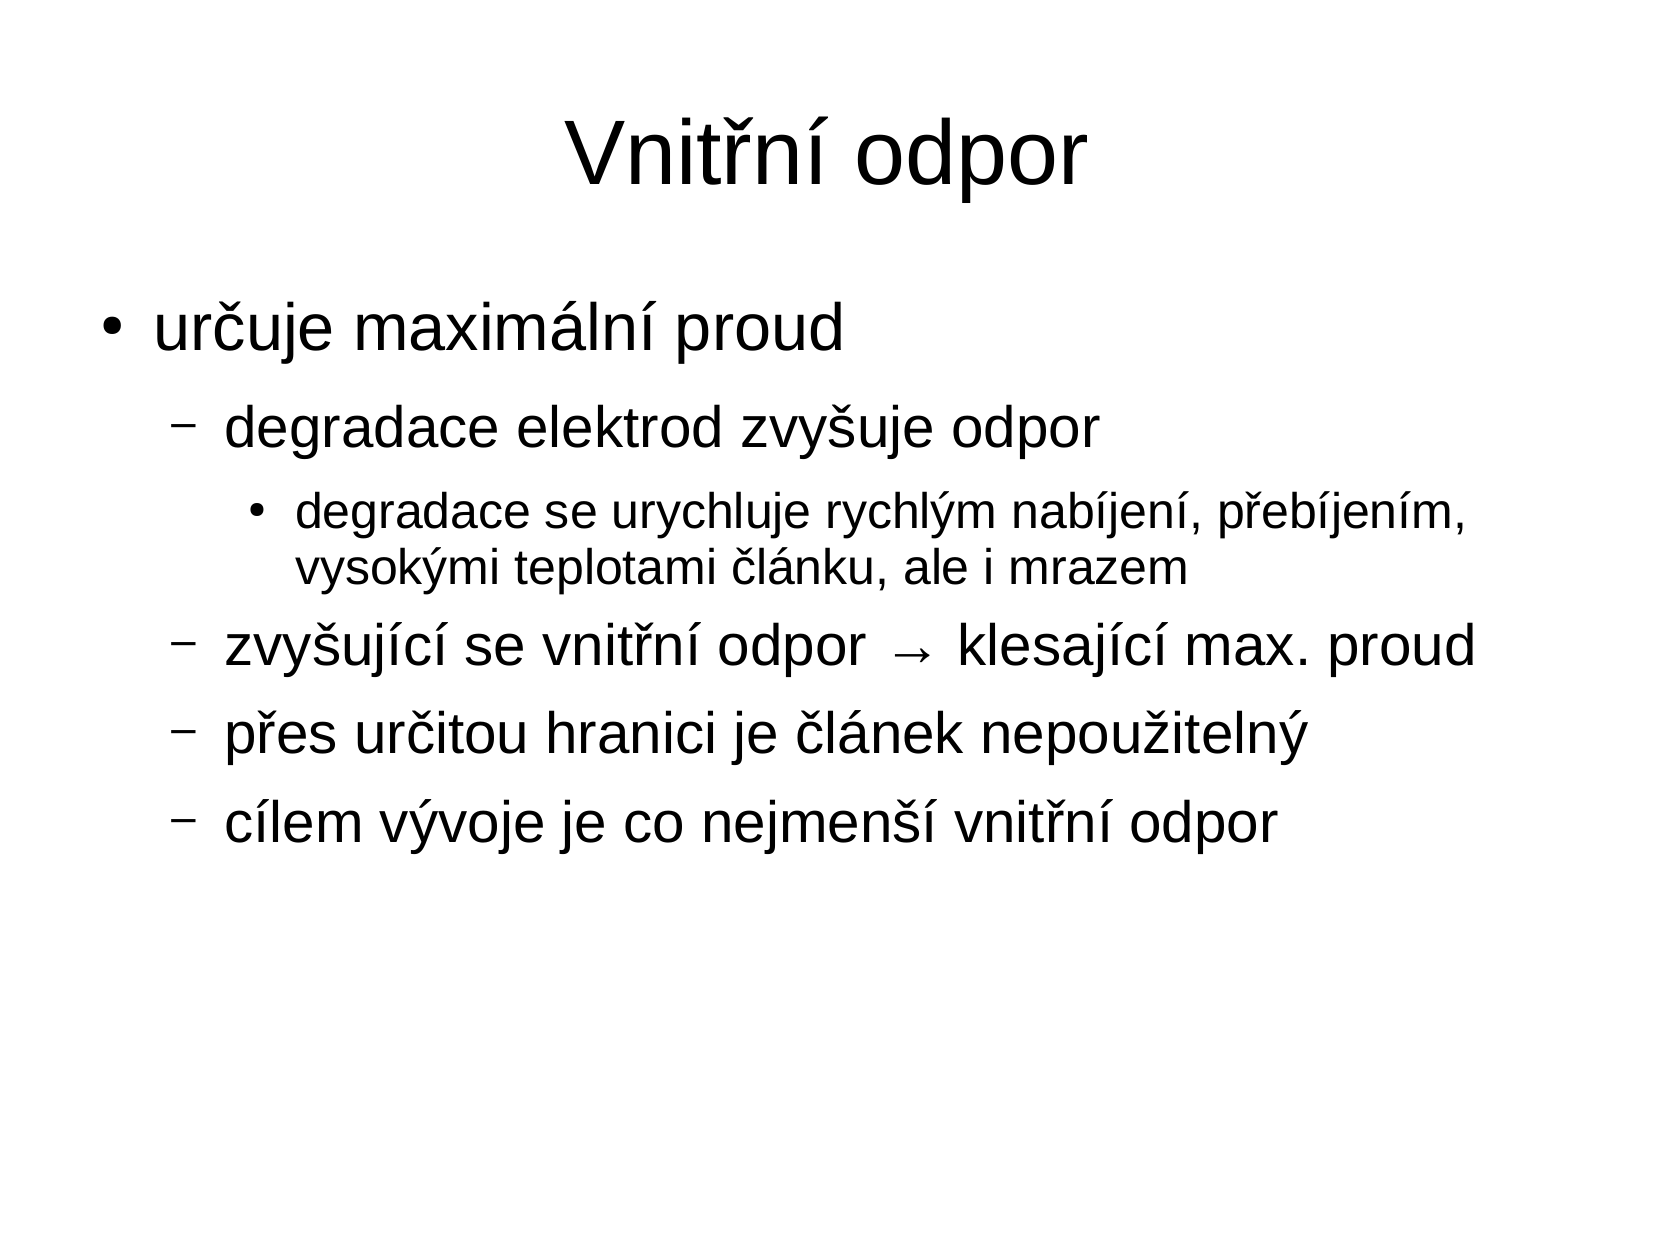

# Vnitřní odpor
určuje maximální proud
degradace elektrod zvyšuje odpor
degradace se urychluje rychlým nabíjení, přebíjením, vysokými teplotami článku, ale i mrazem
zvyšující se vnitřní odpor → klesající max. proud
přes určitou hranici je článek nepoužitelný
cílem vývoje je co nejmenší vnitřní odpor